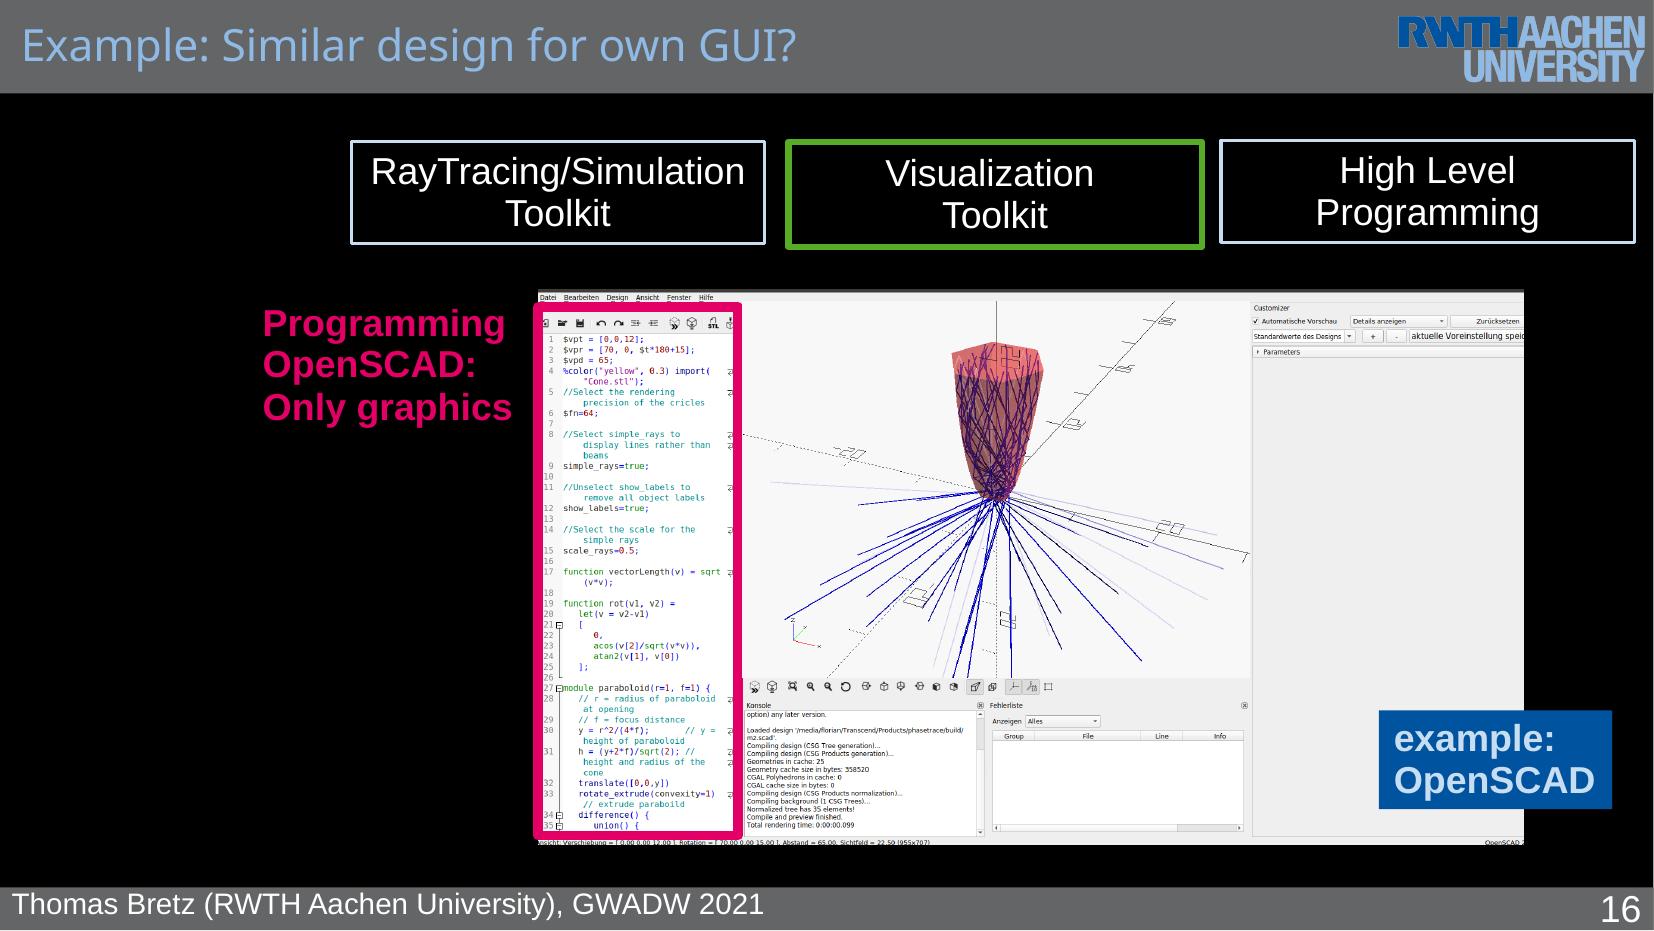

# Example: Similar design for own GUI?
High Level
Programming
RayTracing/Simulation
Toolkit
Visualization
Toolkit
Programming
OpenSCAD:
Only graphics
example:
OpenSCAD
Thomas Bretz (RWTH Aachen University), GWADW 2021
16